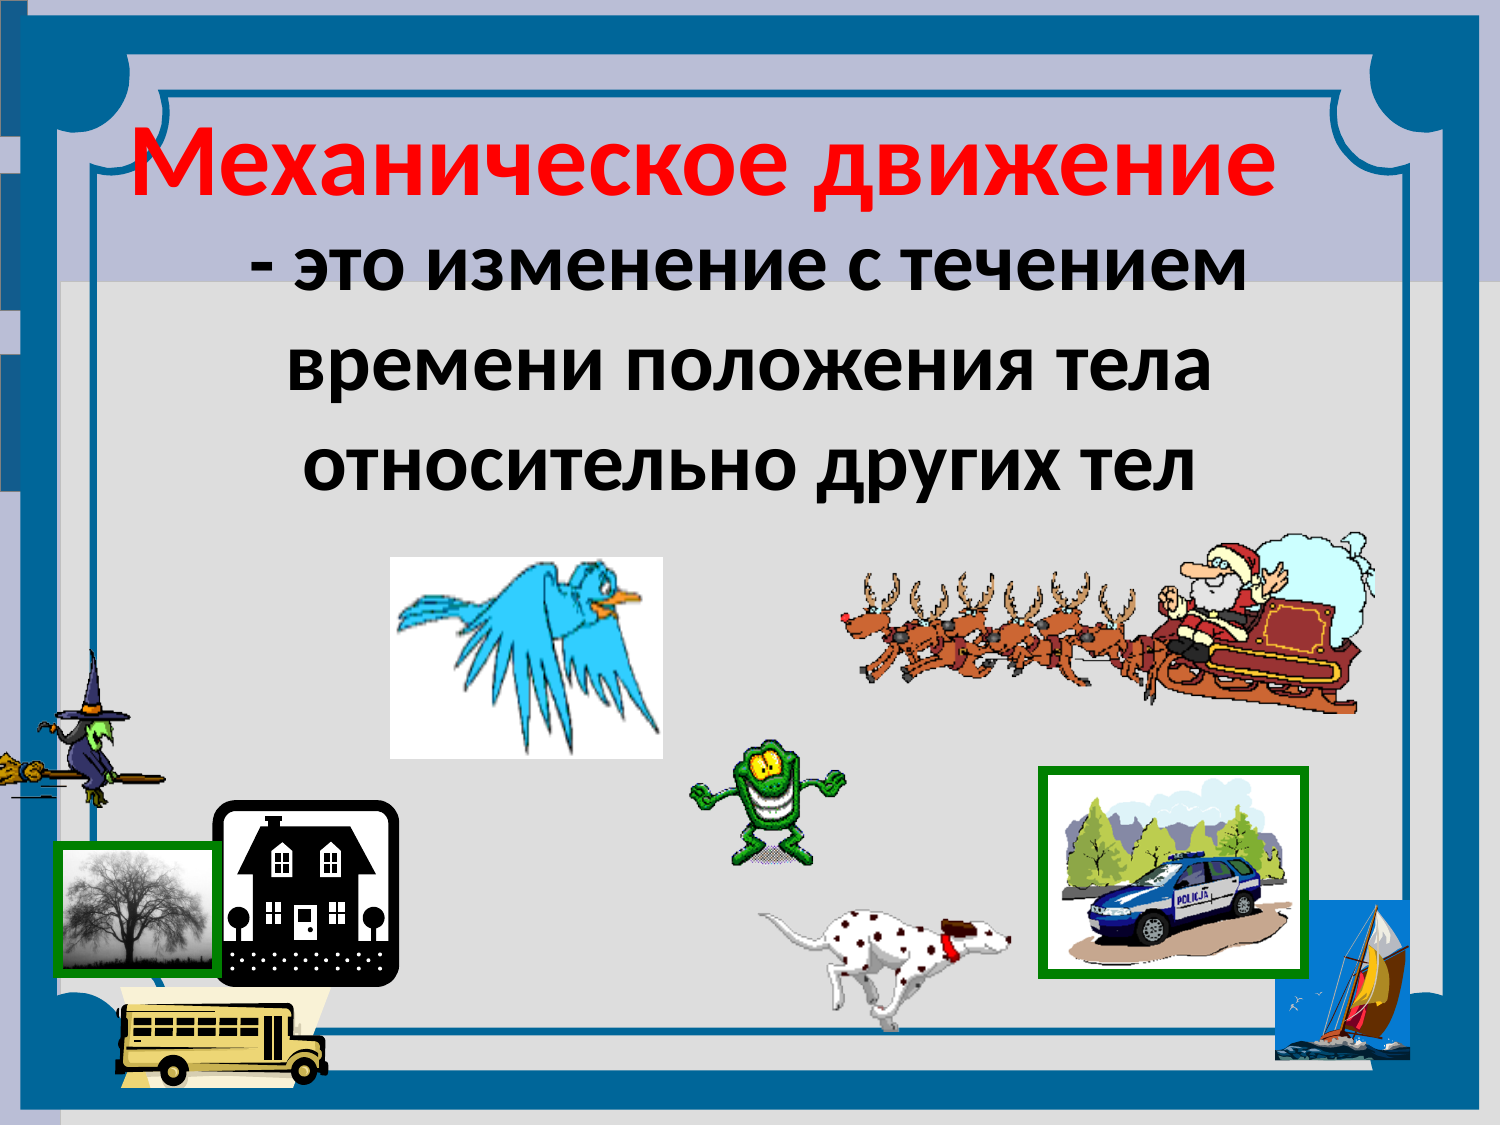

Механическое движение
- это изменение с течением времени положения тела относительно других тел